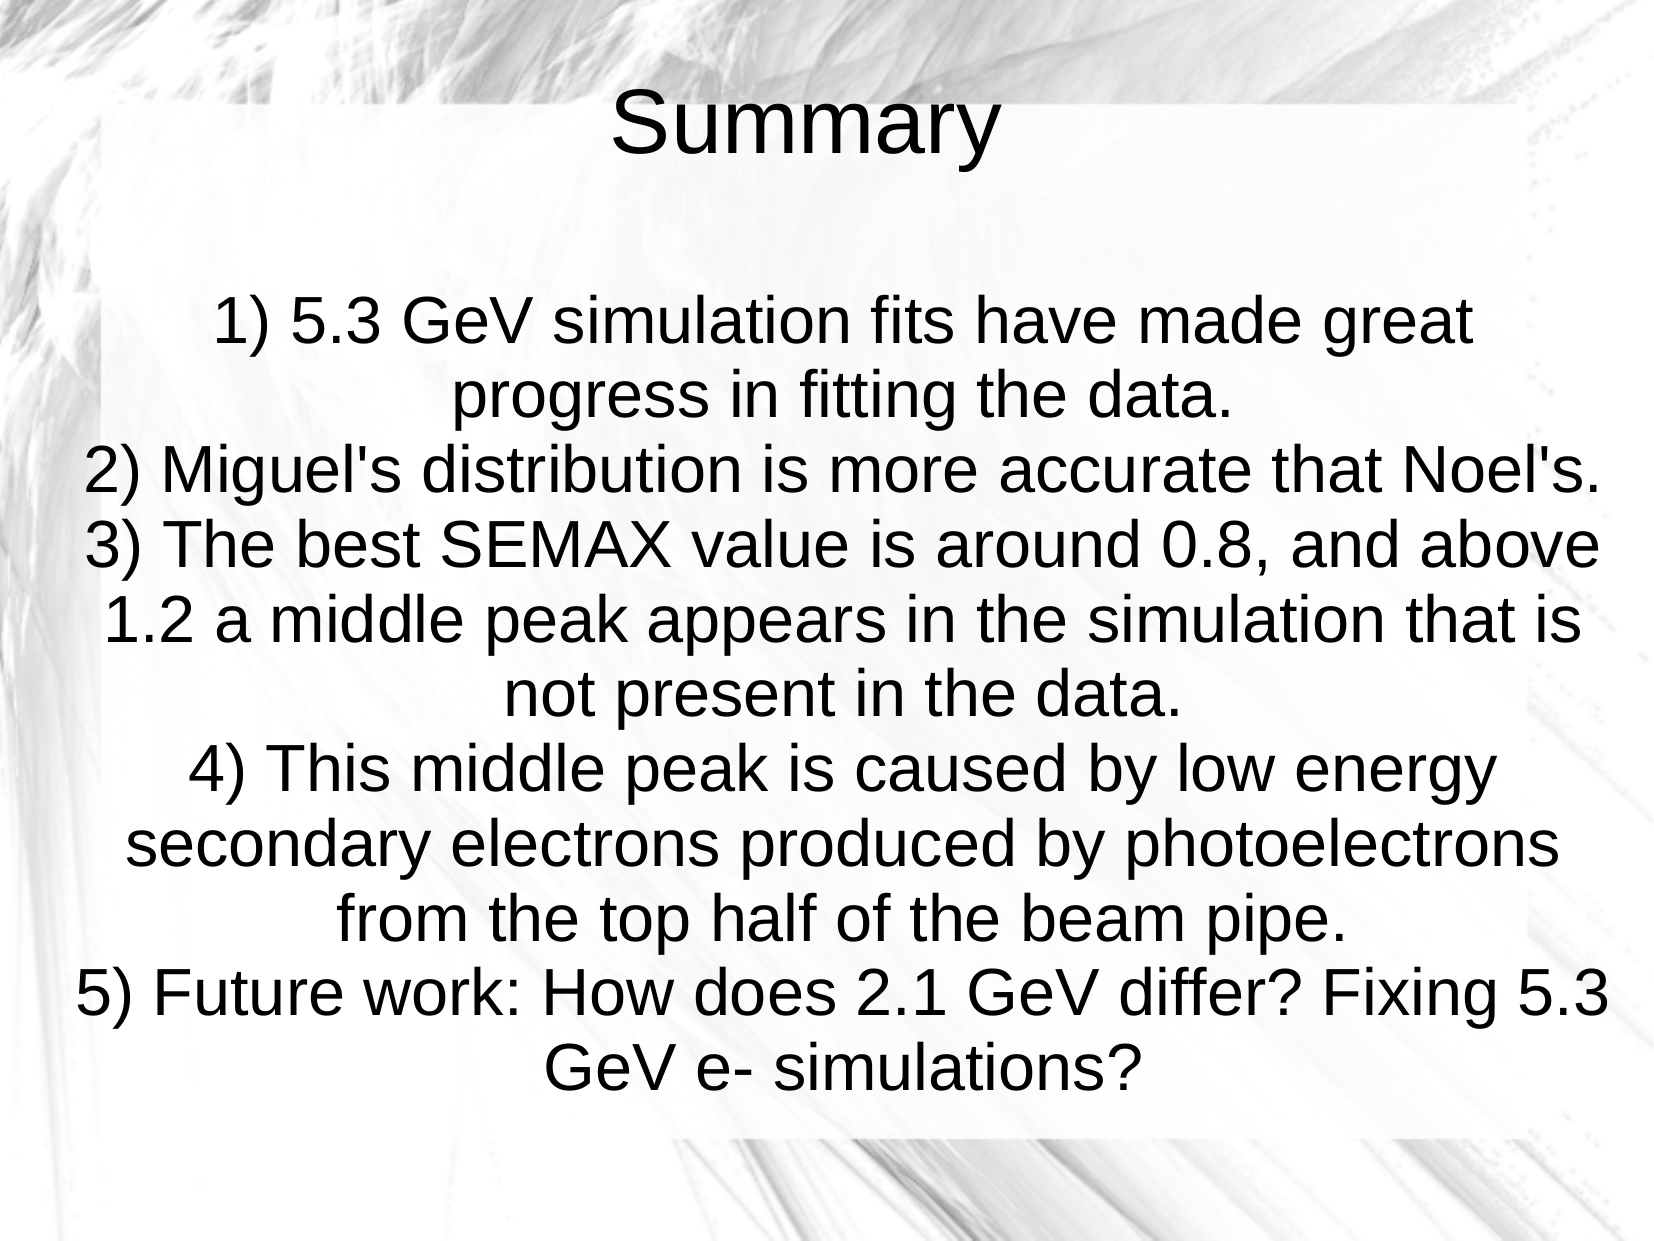

Summary
# 1) 5.3 GeV simulation fits have made great progress in fitting the data.
2) Miguel's distribution is more accurate that Noel's.
3) The best SEMAX value is around 0.8, and above 1.2 a middle peak appears in the simulation that is not present in the data.
4) This middle peak is caused by low energy secondary electrons produced by photoelectrons from the top half of the beam pipe.
5) Future work: How does 2.1 GeV differ? Fixing 5.3 GeV e- simulations?